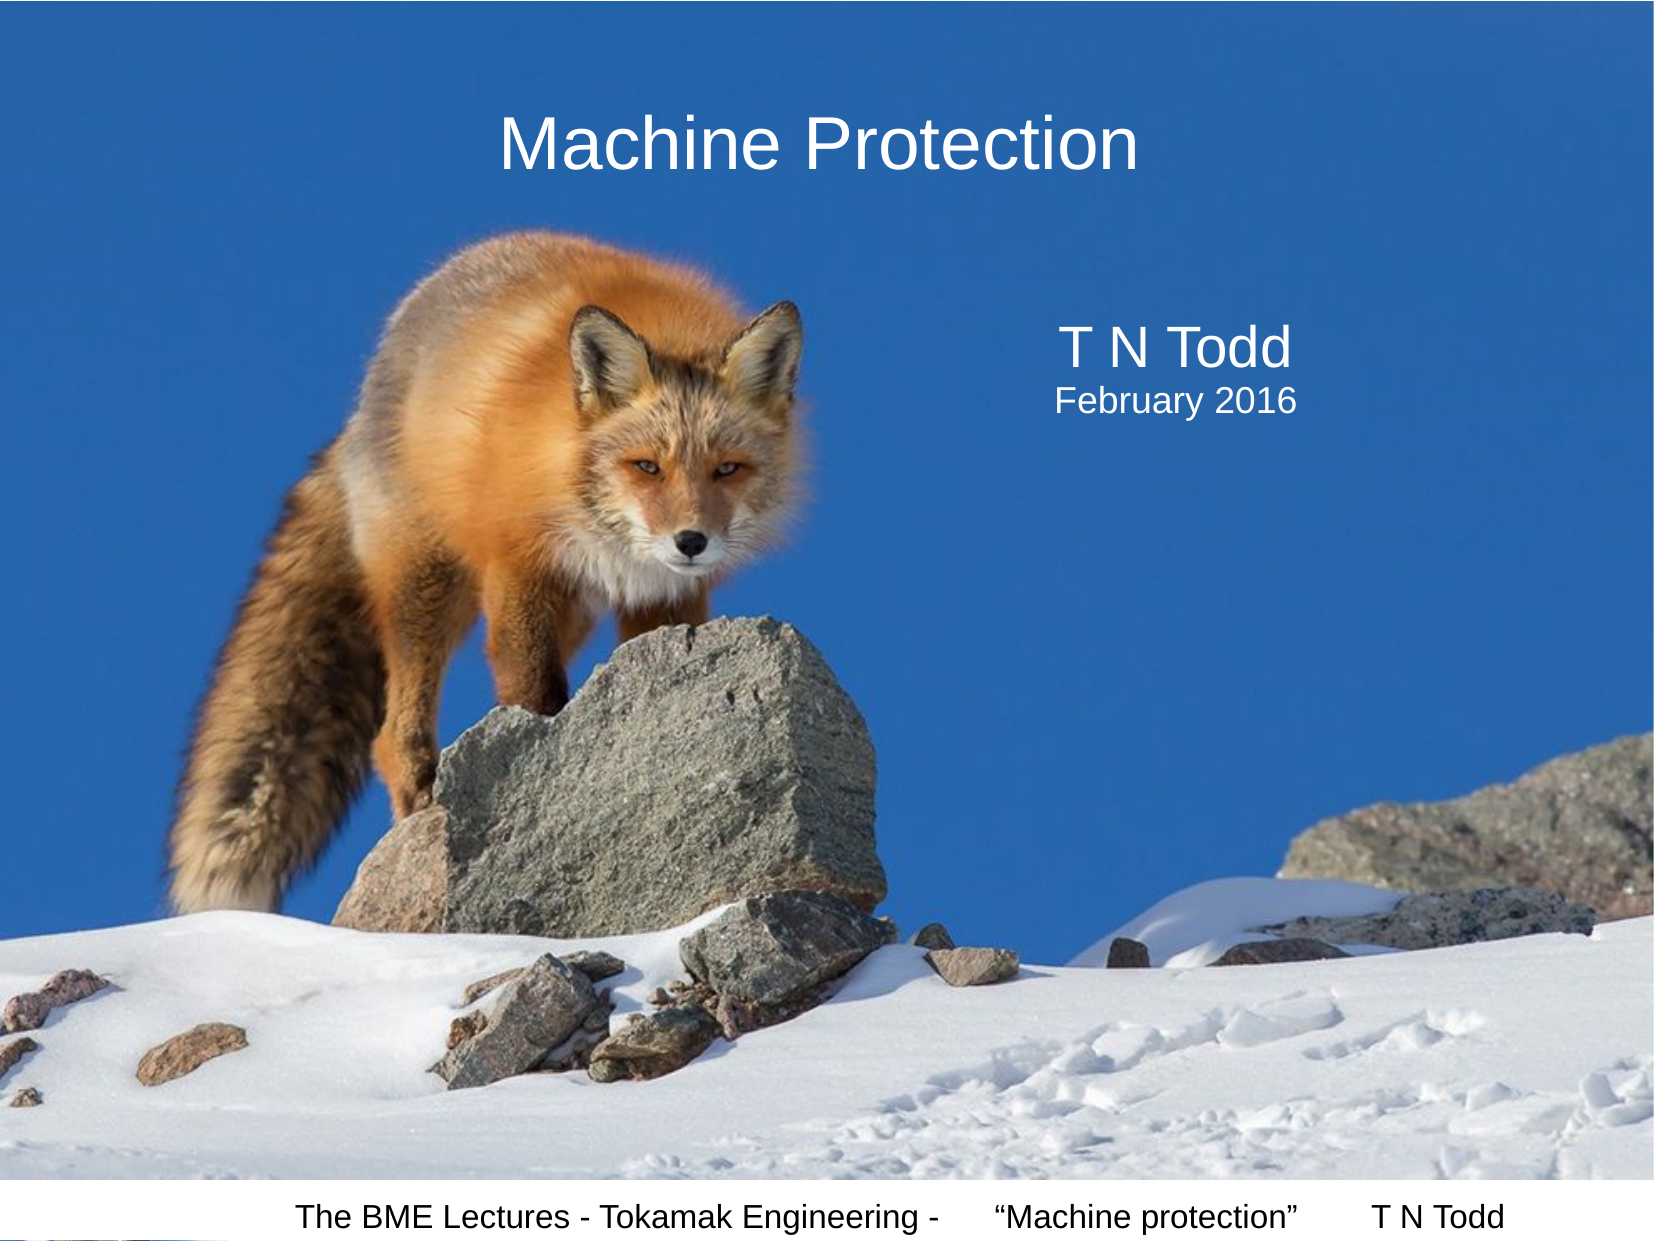

#
Machine Protection
T N Todd
February 2016